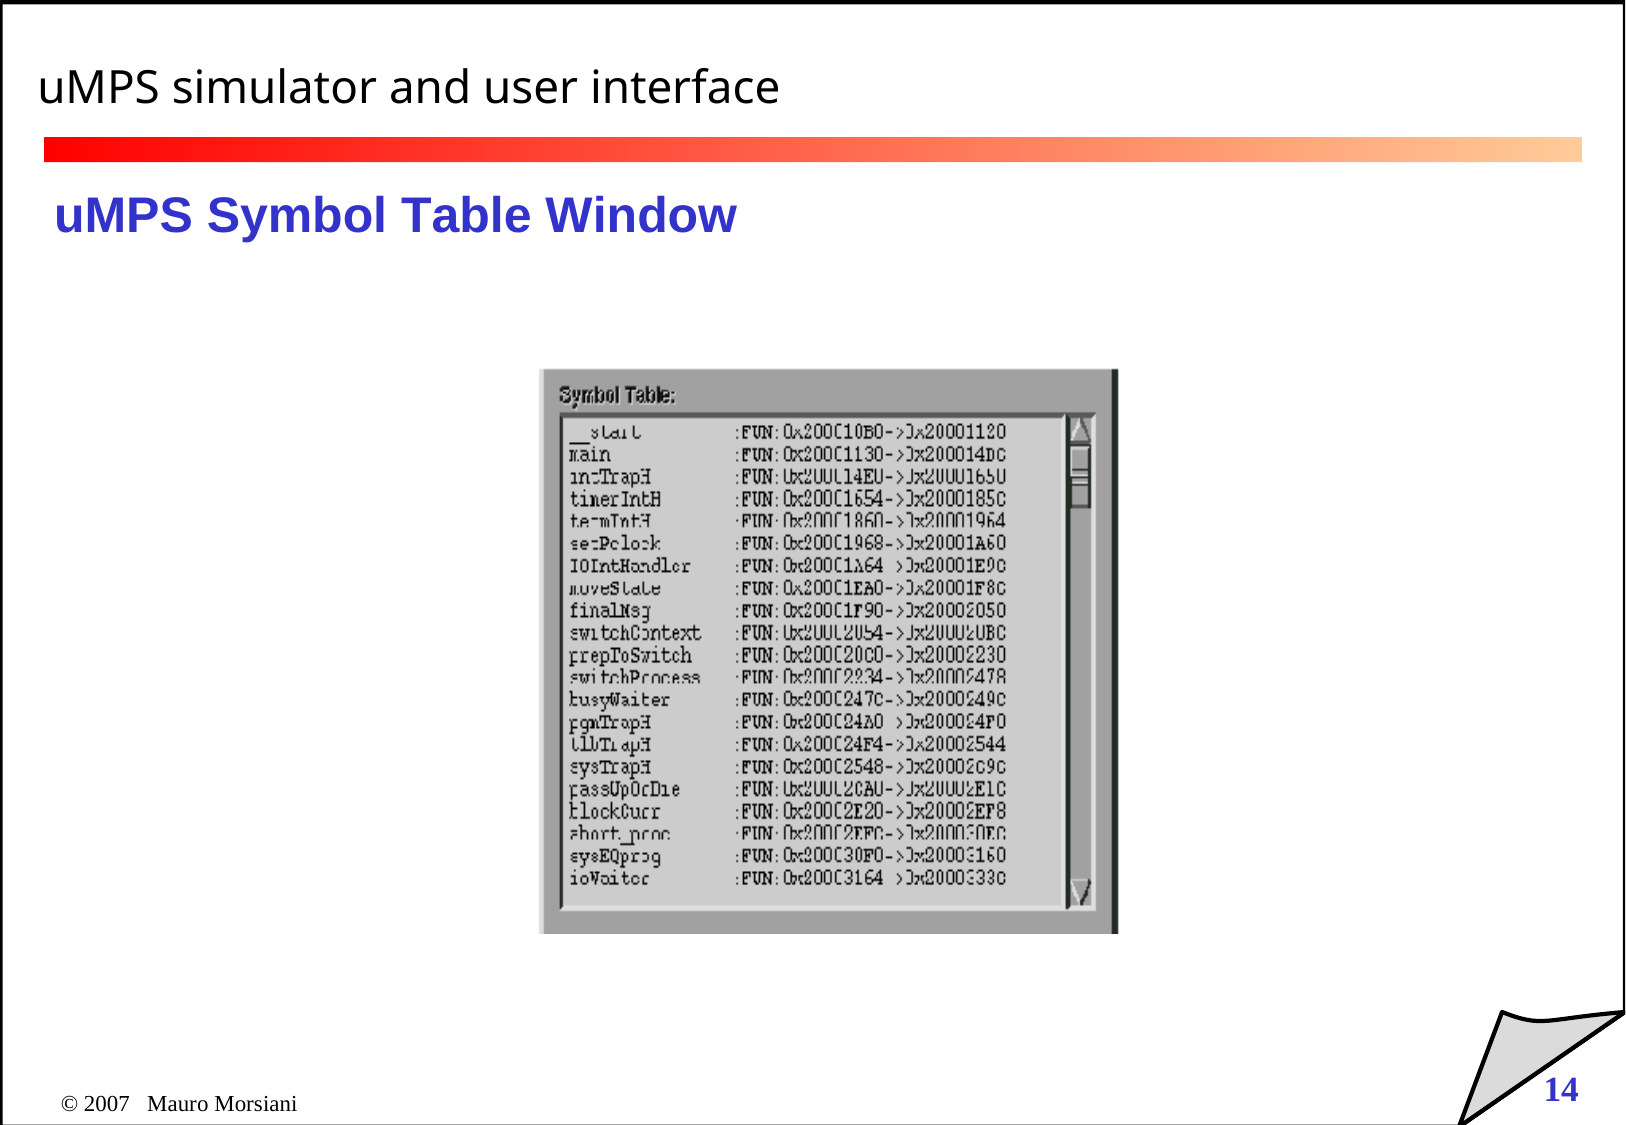

# uMPS simulator and user interface
uMPS Symbol Table Window